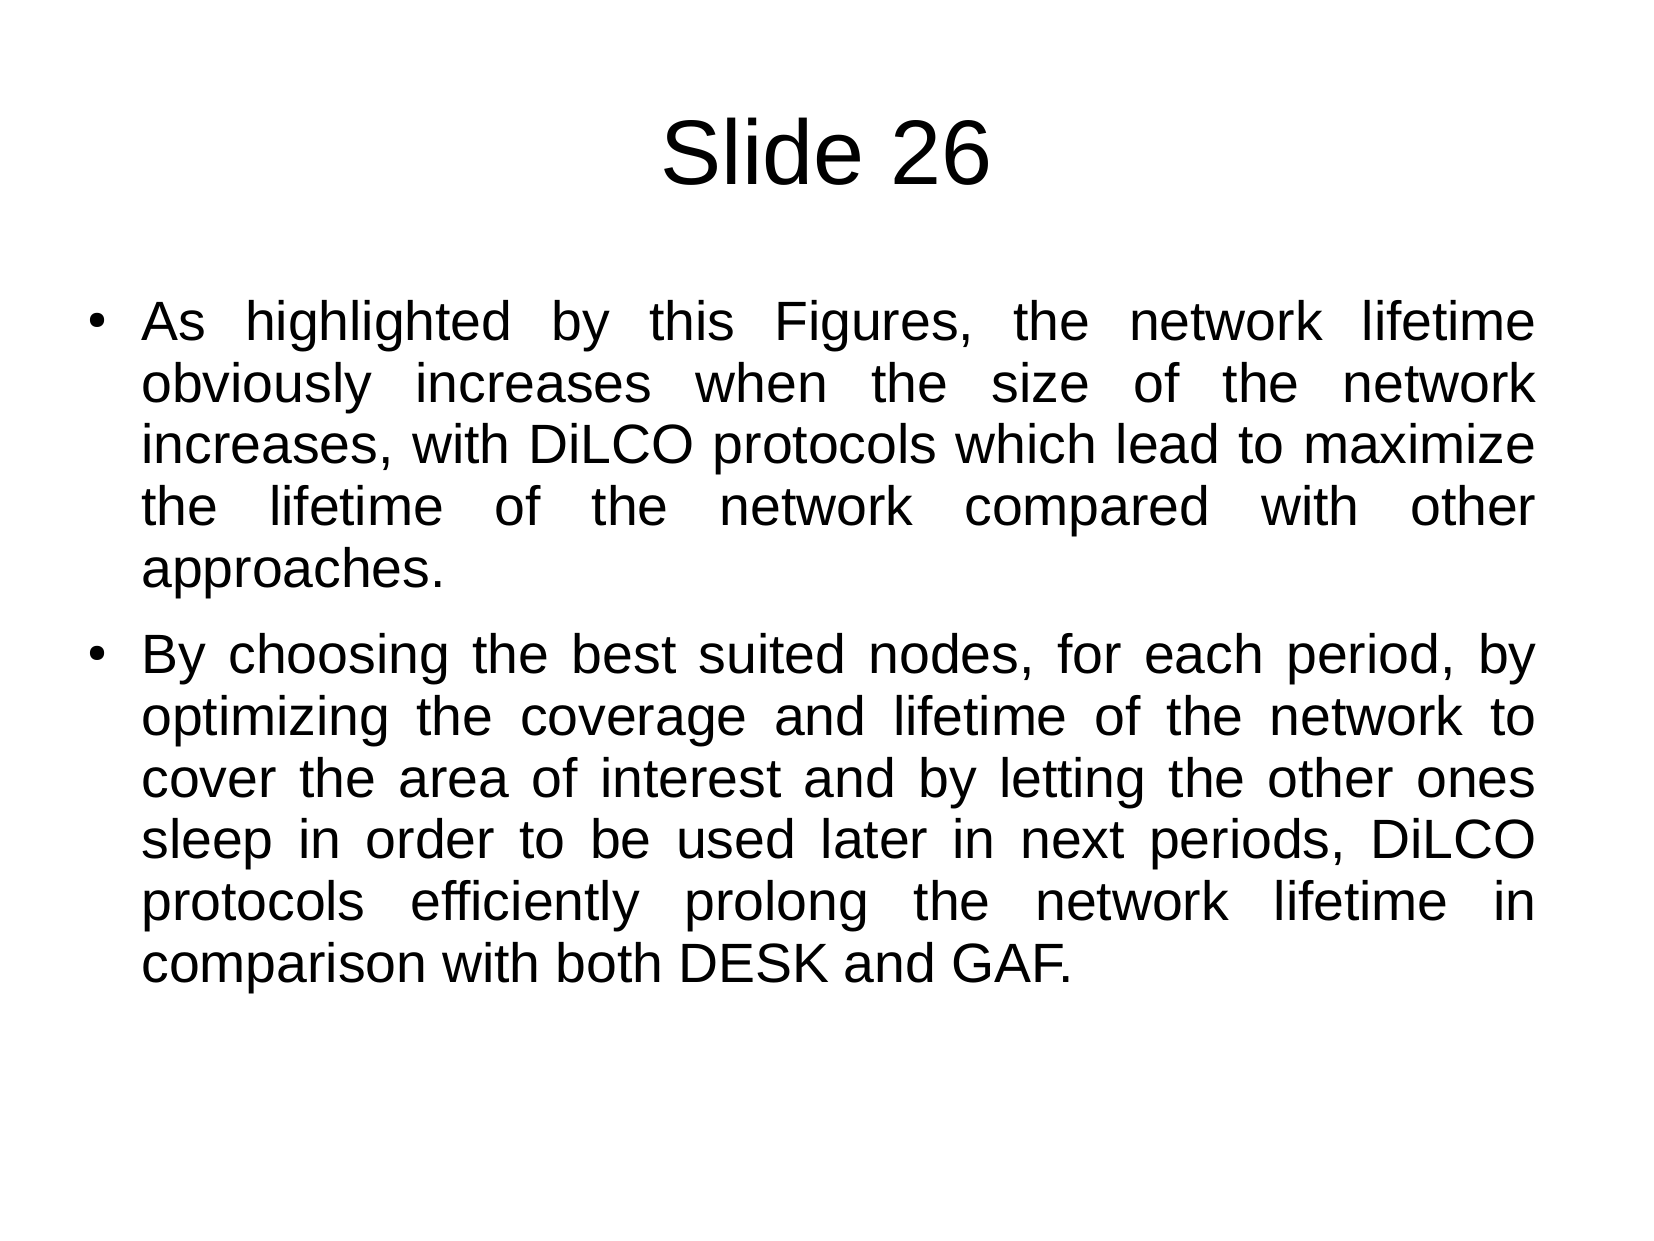

# Slide 26
As highlighted by this Figures, the network lifetime obviously increases when the size of the network increases, with DiLCO protocols which lead to maximize the lifetime of the network compared with other approaches.
By choosing the best suited nodes, for each period, by optimizing the coverage and lifetime of the network to cover the area of interest and by letting the other ones sleep in order to be used later in next periods, DiLCO protocols efficiently prolong the network lifetime in comparison with both DESK and GAF.